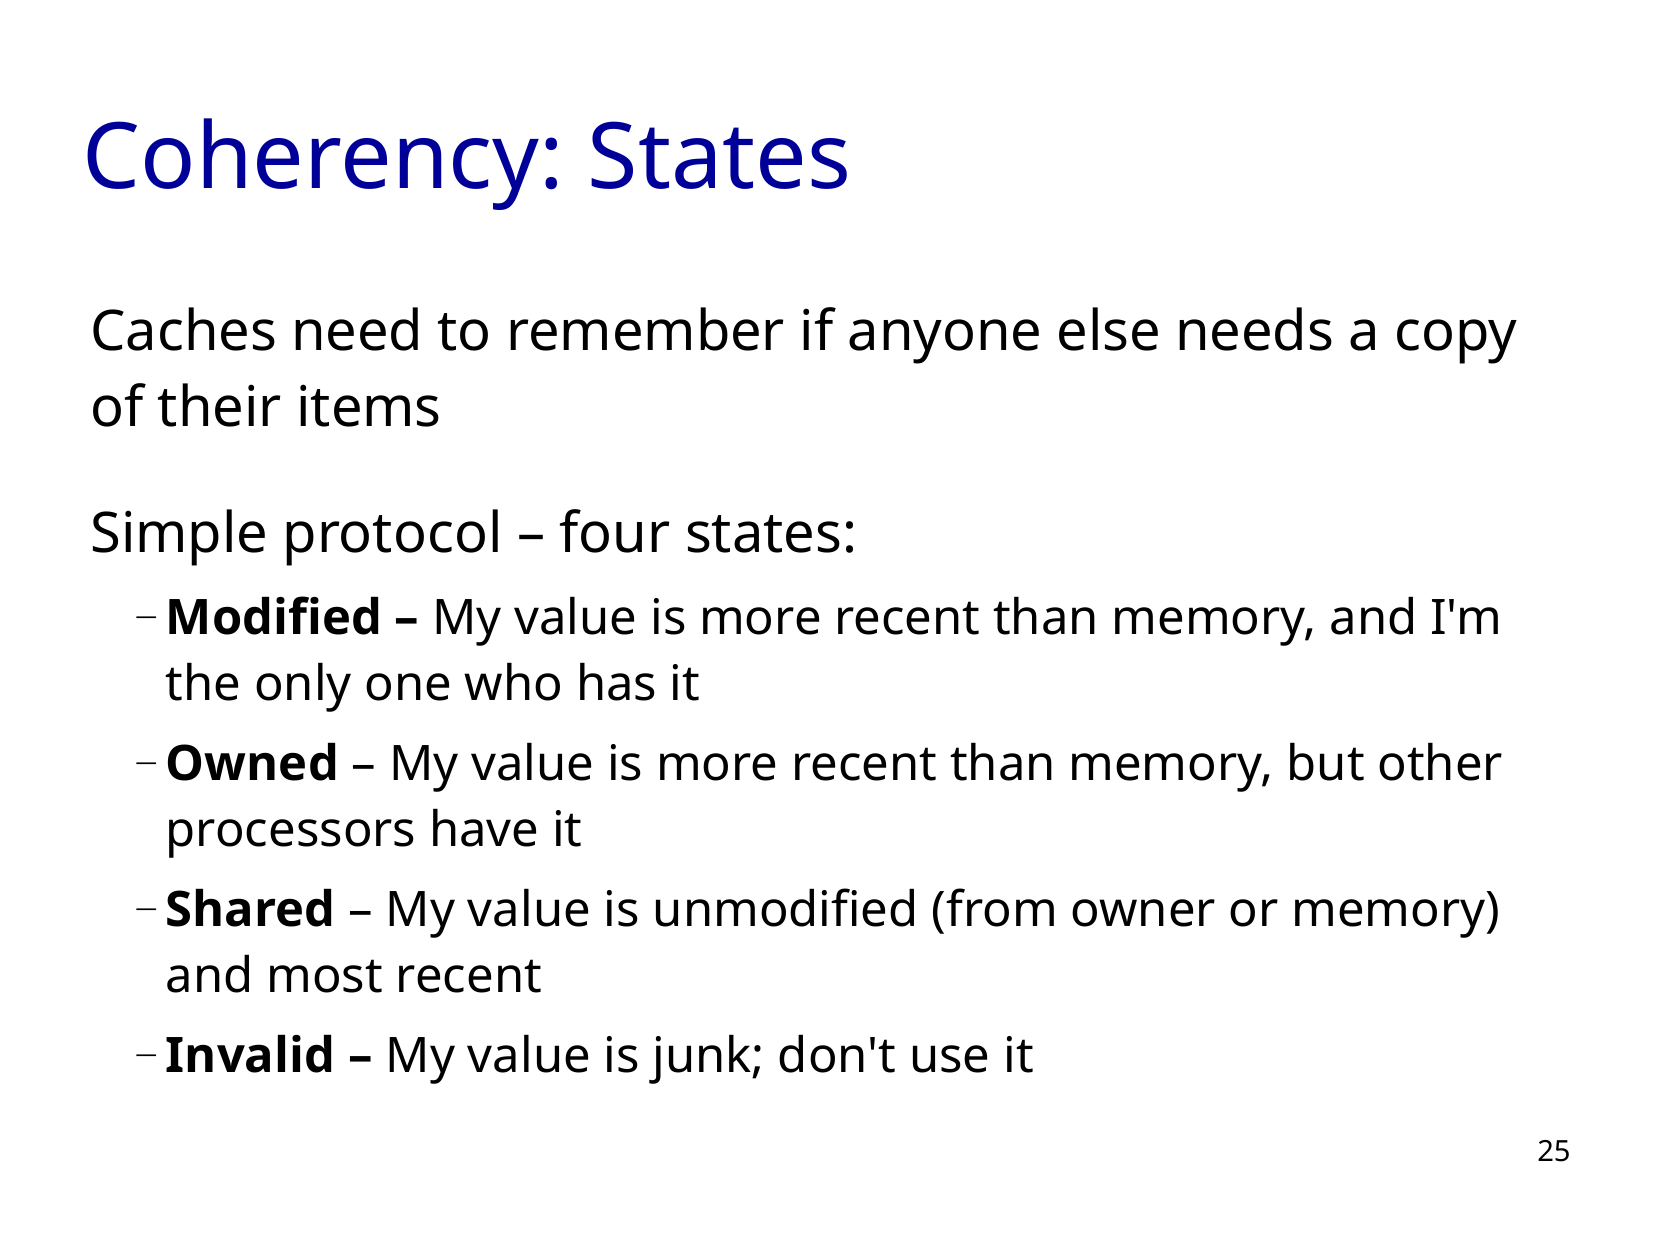

# Coherency: States
Caches need to remember if anyone else needs a copy of their items
Simple protocol – four states:
Modified – My value is more recent than memory, and I'm the only one who has it
Owned – My value is more recent than memory, but other processors have it
Shared – My value is unmodified (from owner or memory) and most recent
Invalid – My value is junk; don't use it
25